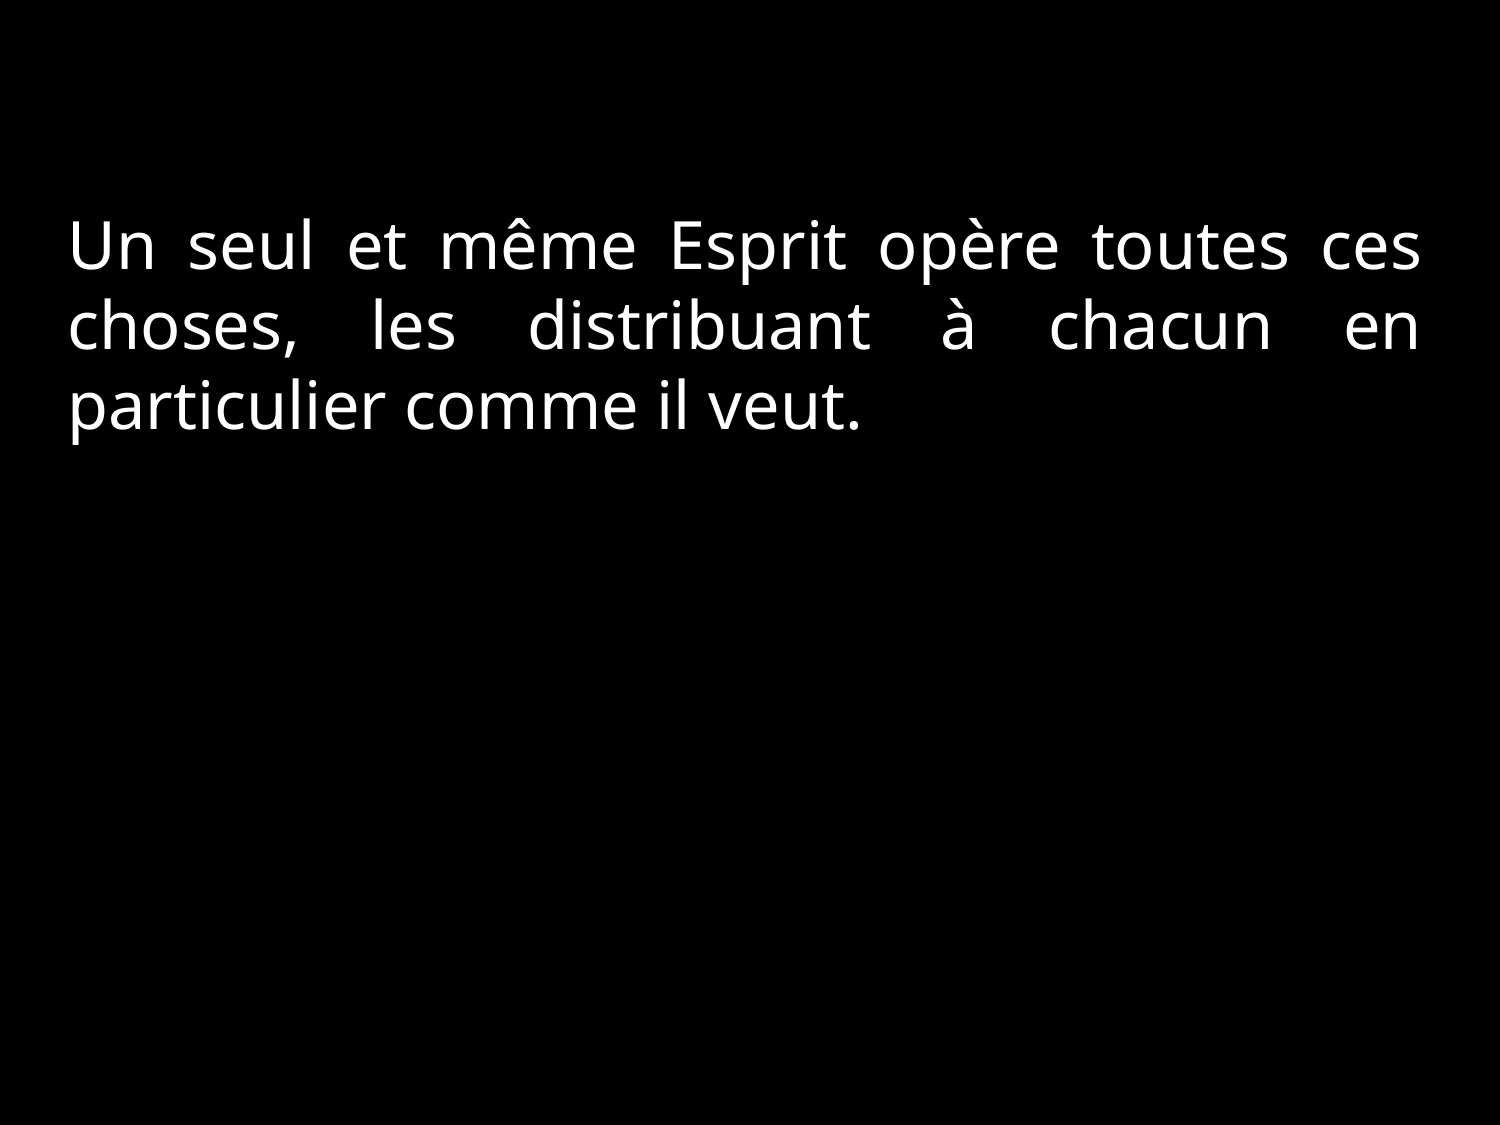

Un seul et même Esprit opère toutes ces choses, les distribuant à chacun en particulier comme il veut.